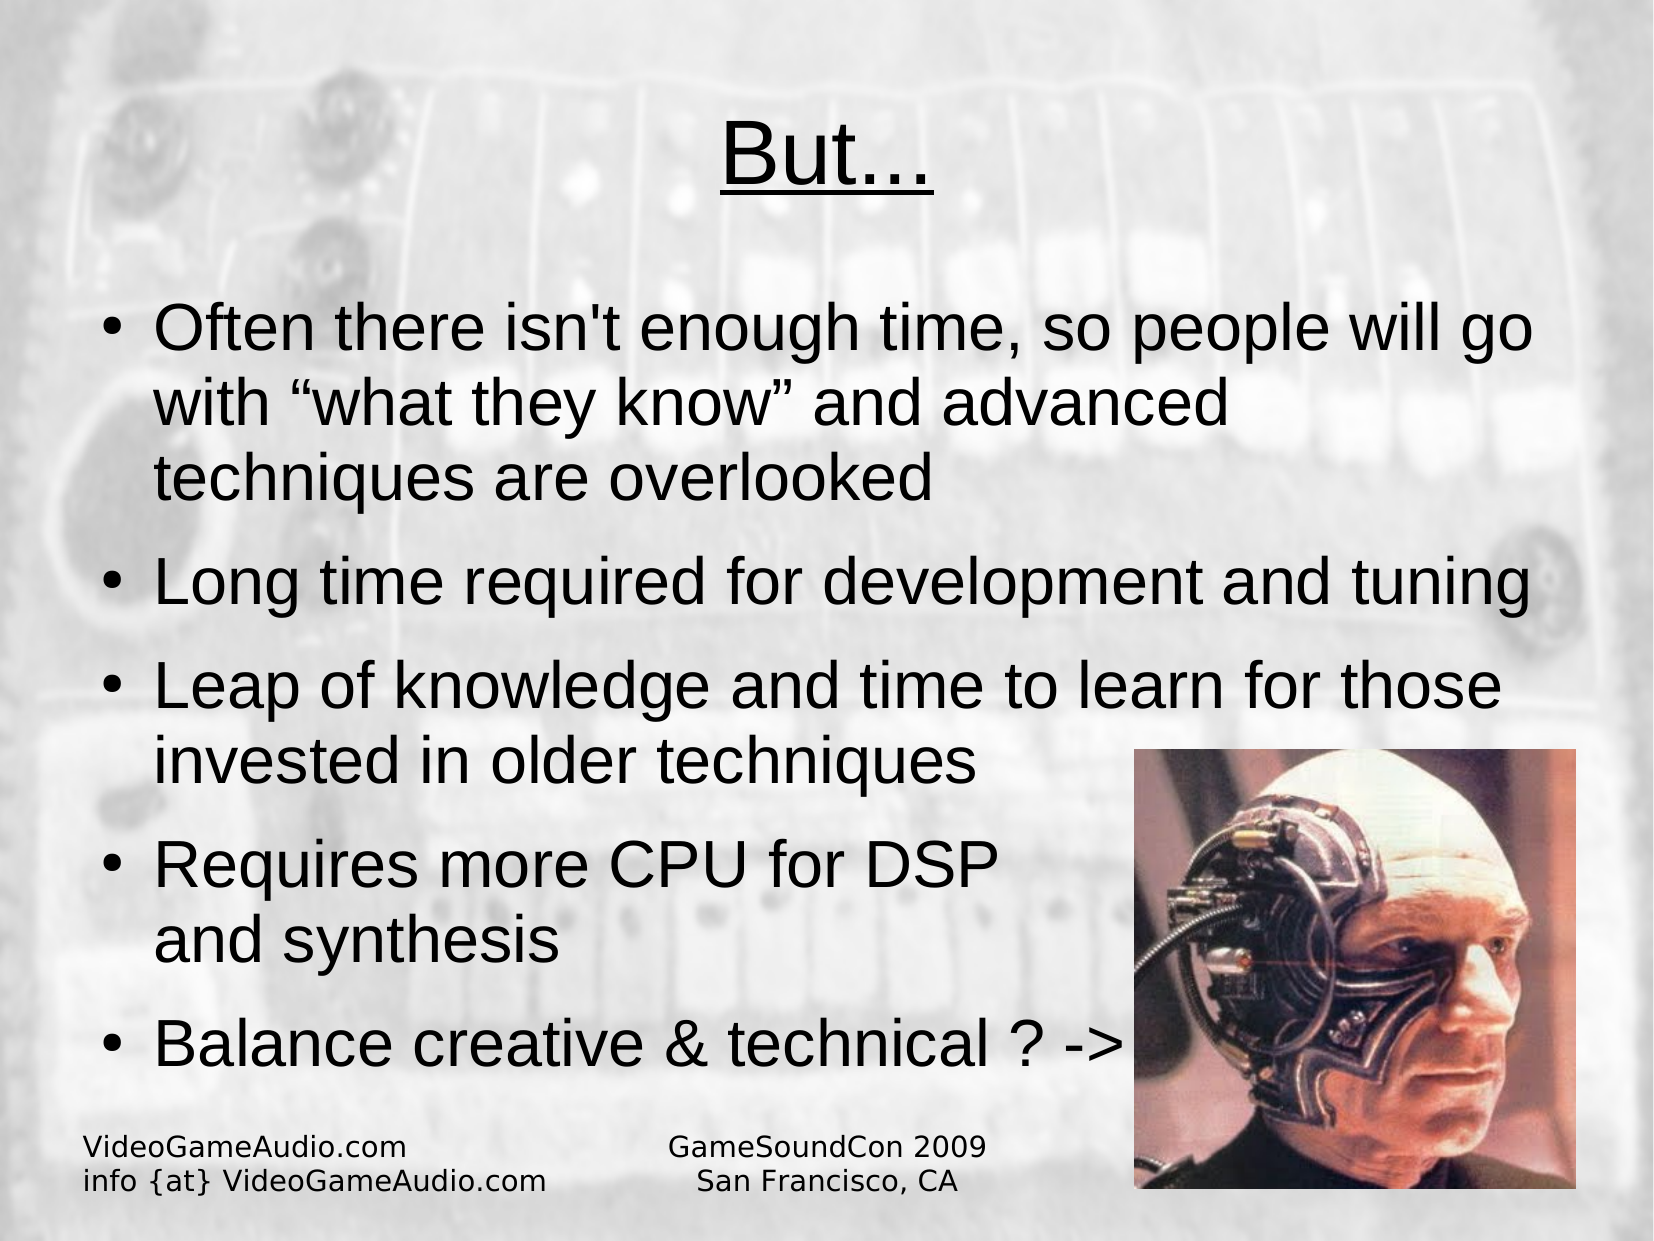

# But...
Often there isn't enough time, so people will go with “what they know” and advanced techniques are overlooked
Long time required for development and tuning
Leap of knowledge and time to learn for those invested in older techniques
Requires more CPU for DSP 							and synthesis
Balance creative & technical ? ->
19